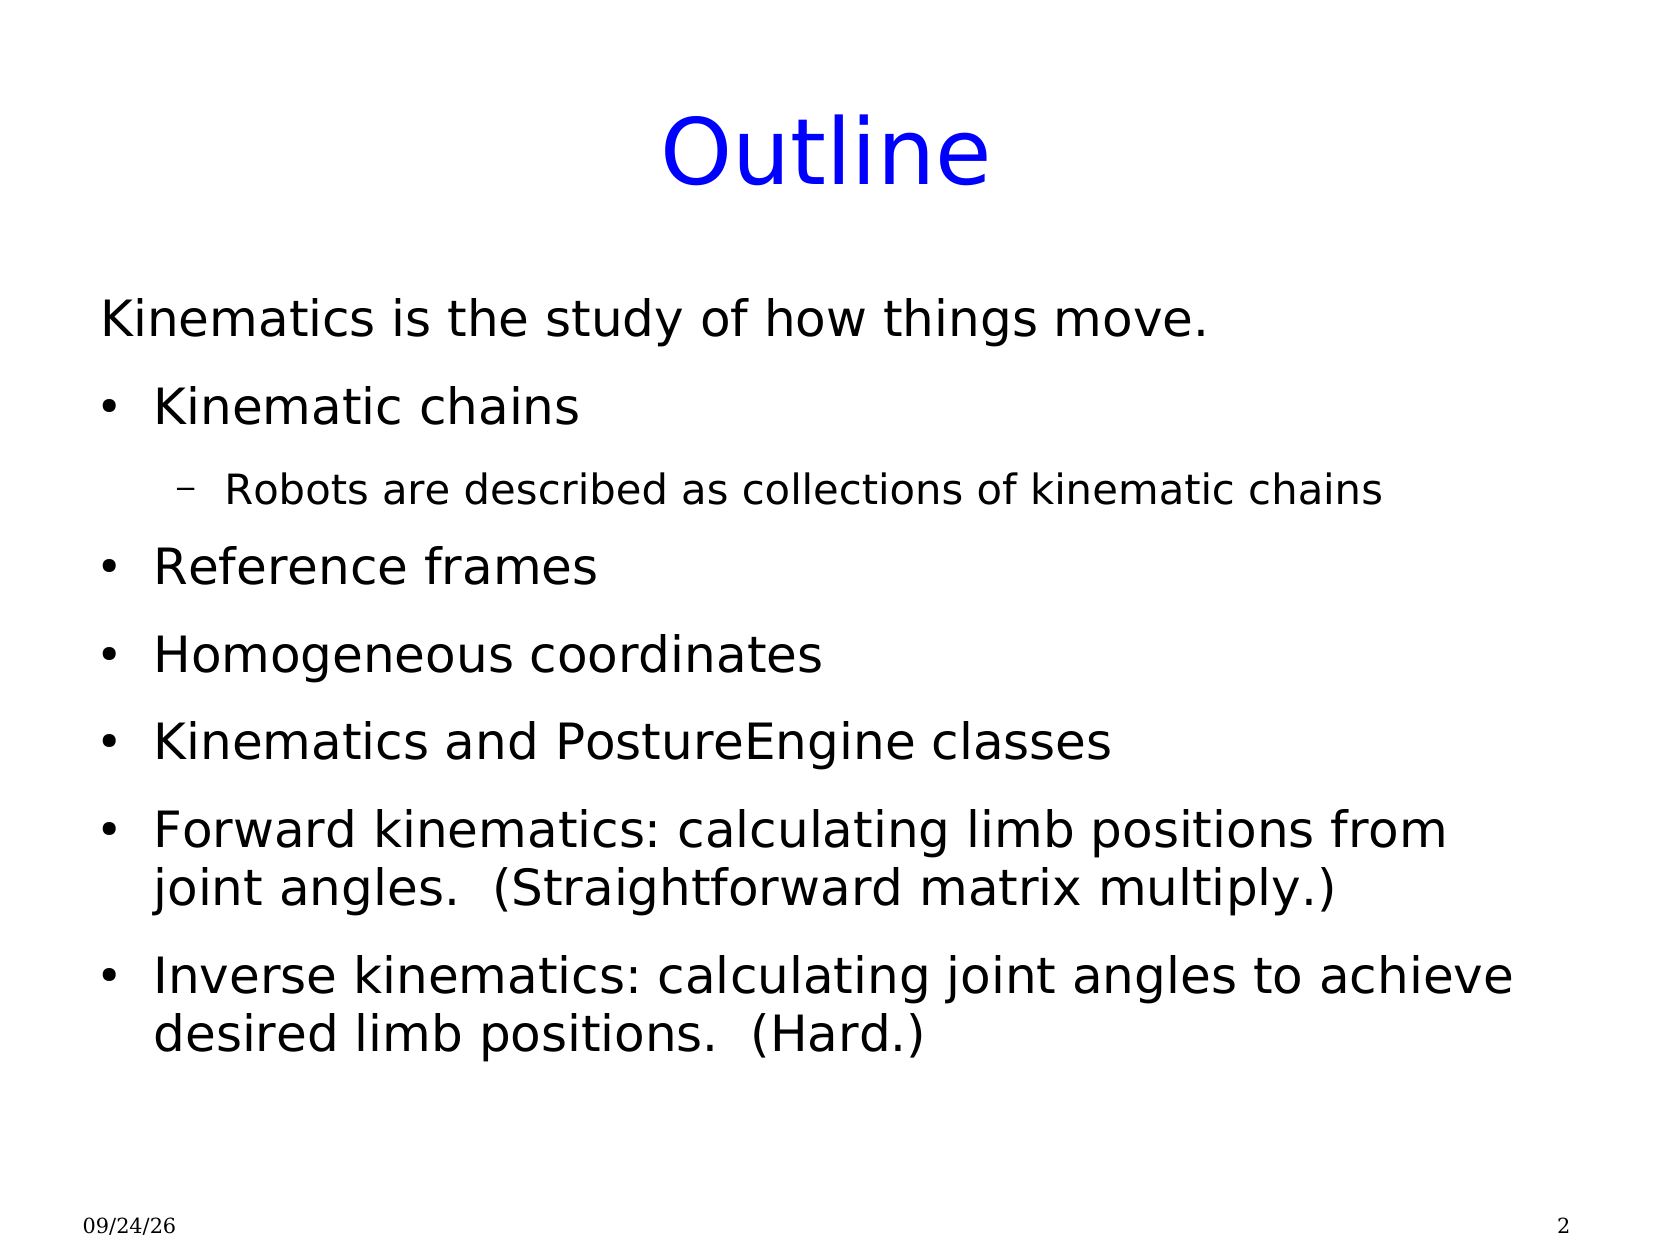

# Outline
Kinematics is the study of how things move.
Kinematic chains
Robots are described as collections of kinematic chains
Reference frames
Homogeneous coordinates
Kinematics and PostureEngine classes
Forward kinematics: calculating limb positions from joint angles. (Straightforward matrix multiply.)
Inverse kinematics: calculating joint angles to achieve desired limb positions. (Hard.)
2